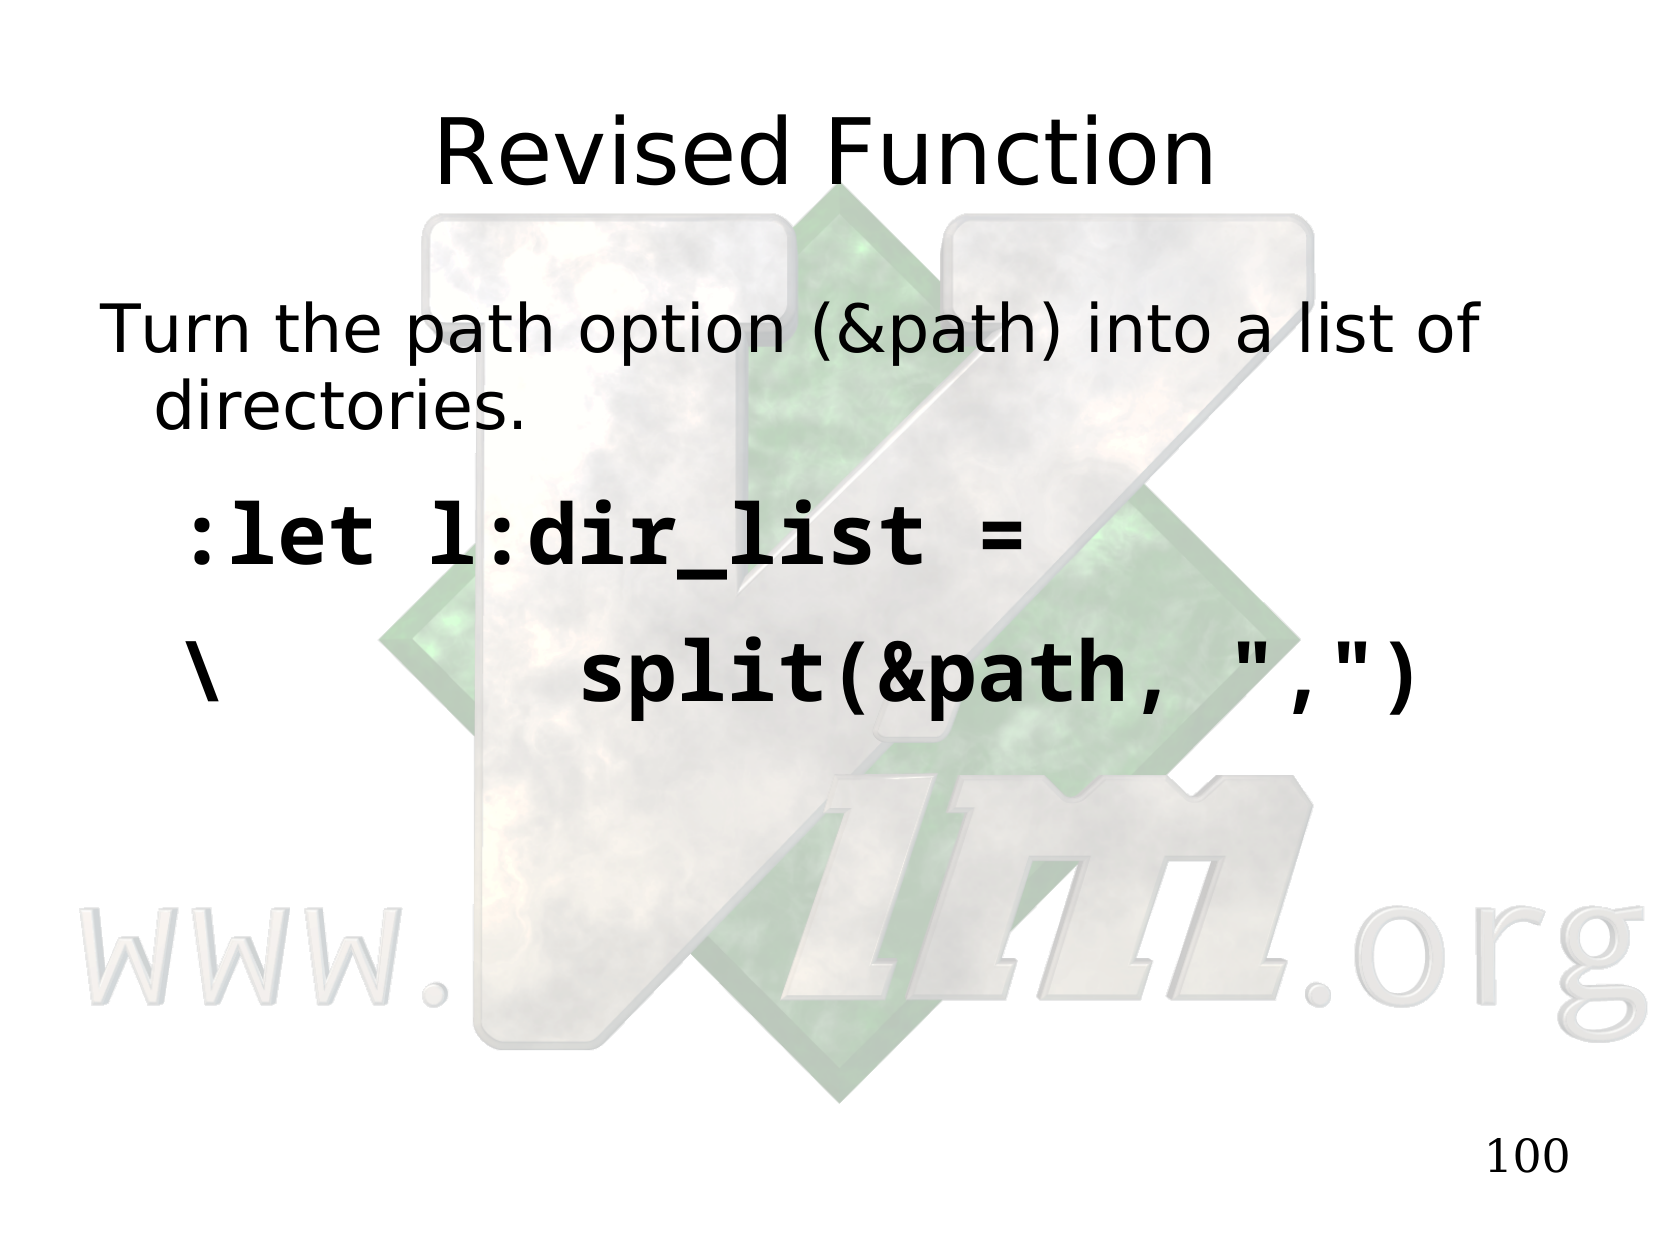

# Revised Function
Turn the path option (&path) into a list of directories.
:let l:dir_list =
\ split(&path, ",")
100